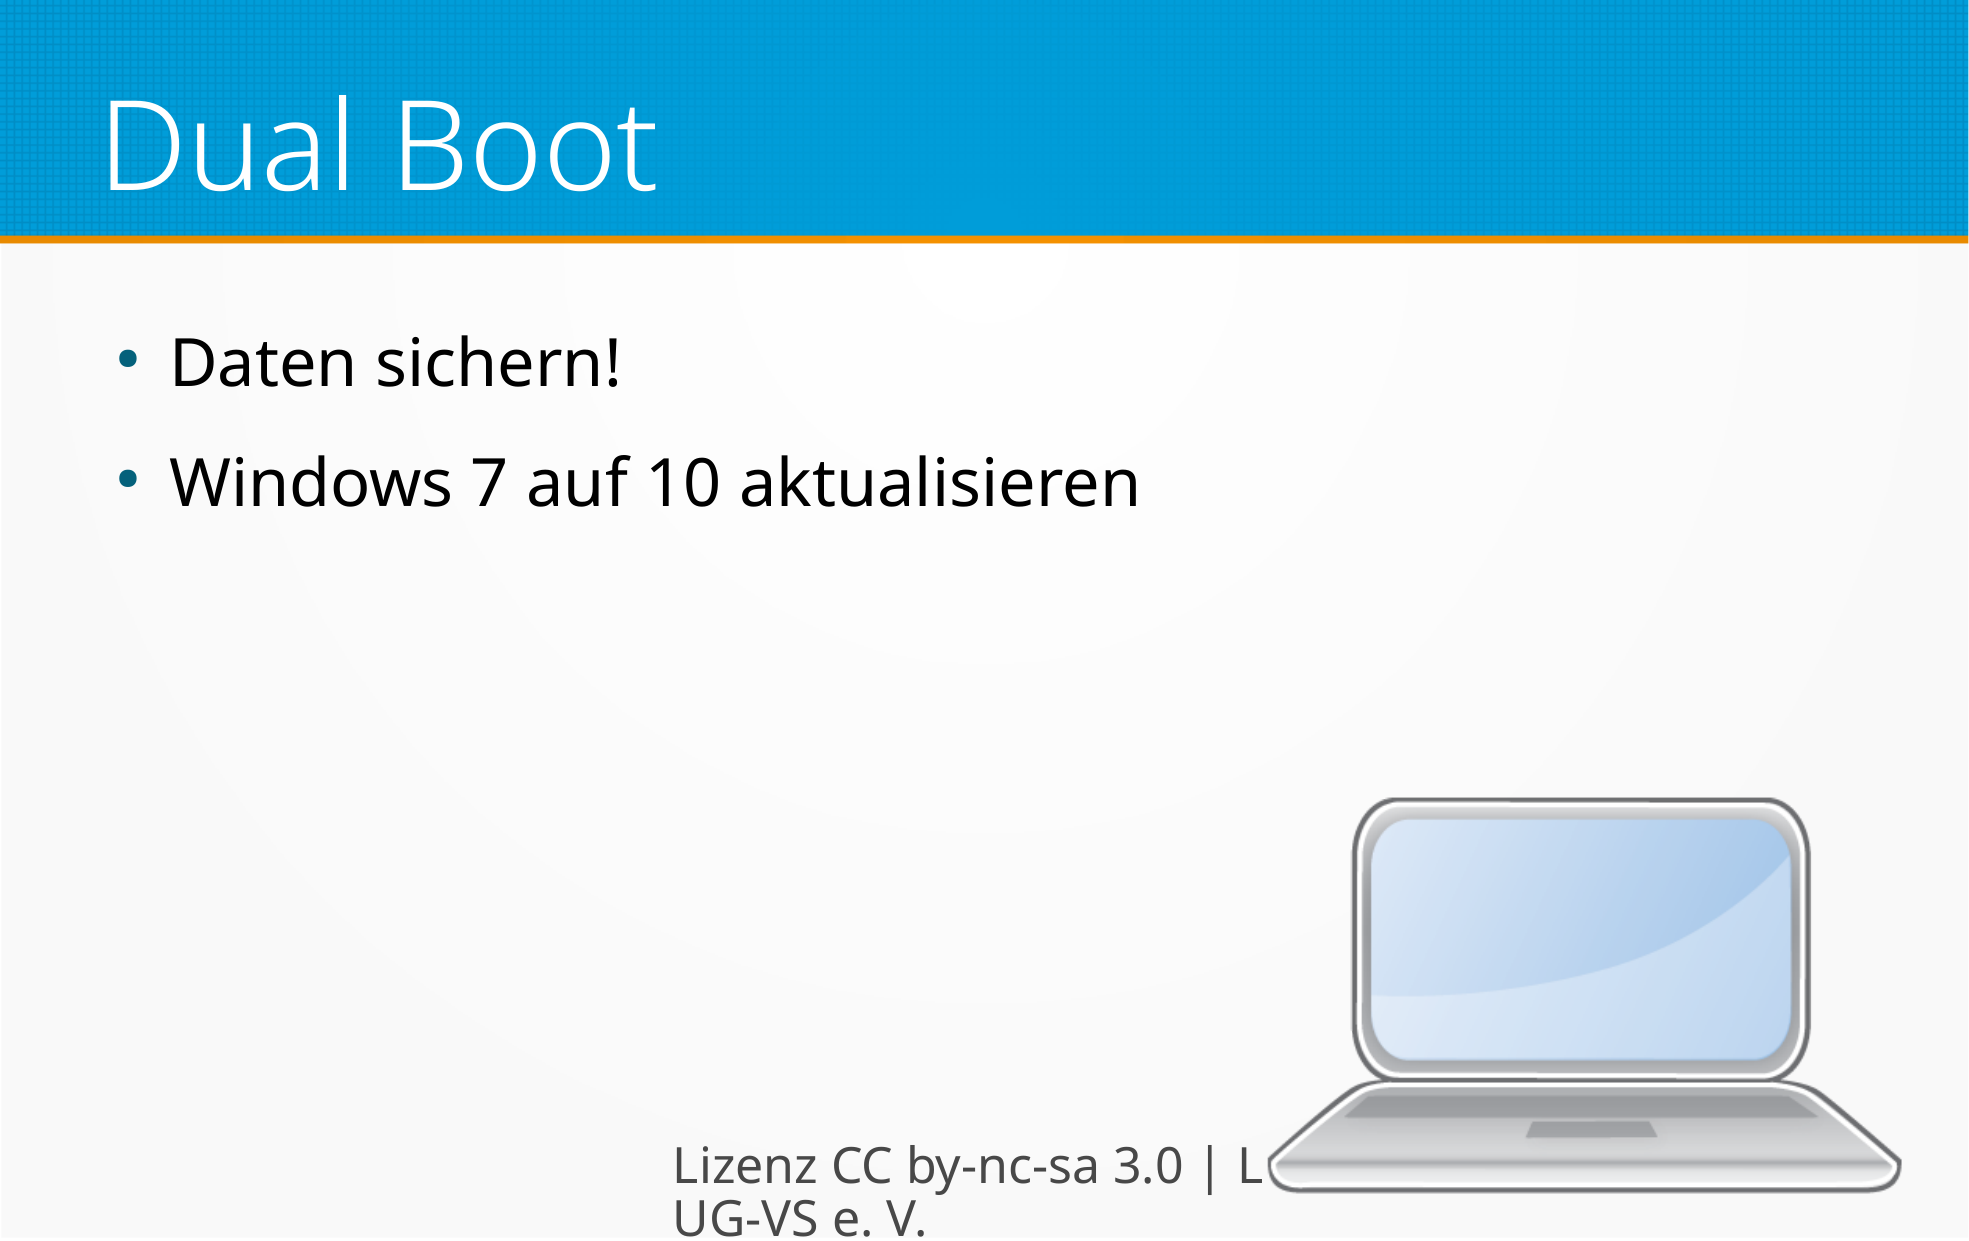

# Dual Boot
Daten sichern!
Windows 7 auf 10 aktualisieren
Lizenz CC by-nc-sa 3.0 | LUG-VS e. V.
3